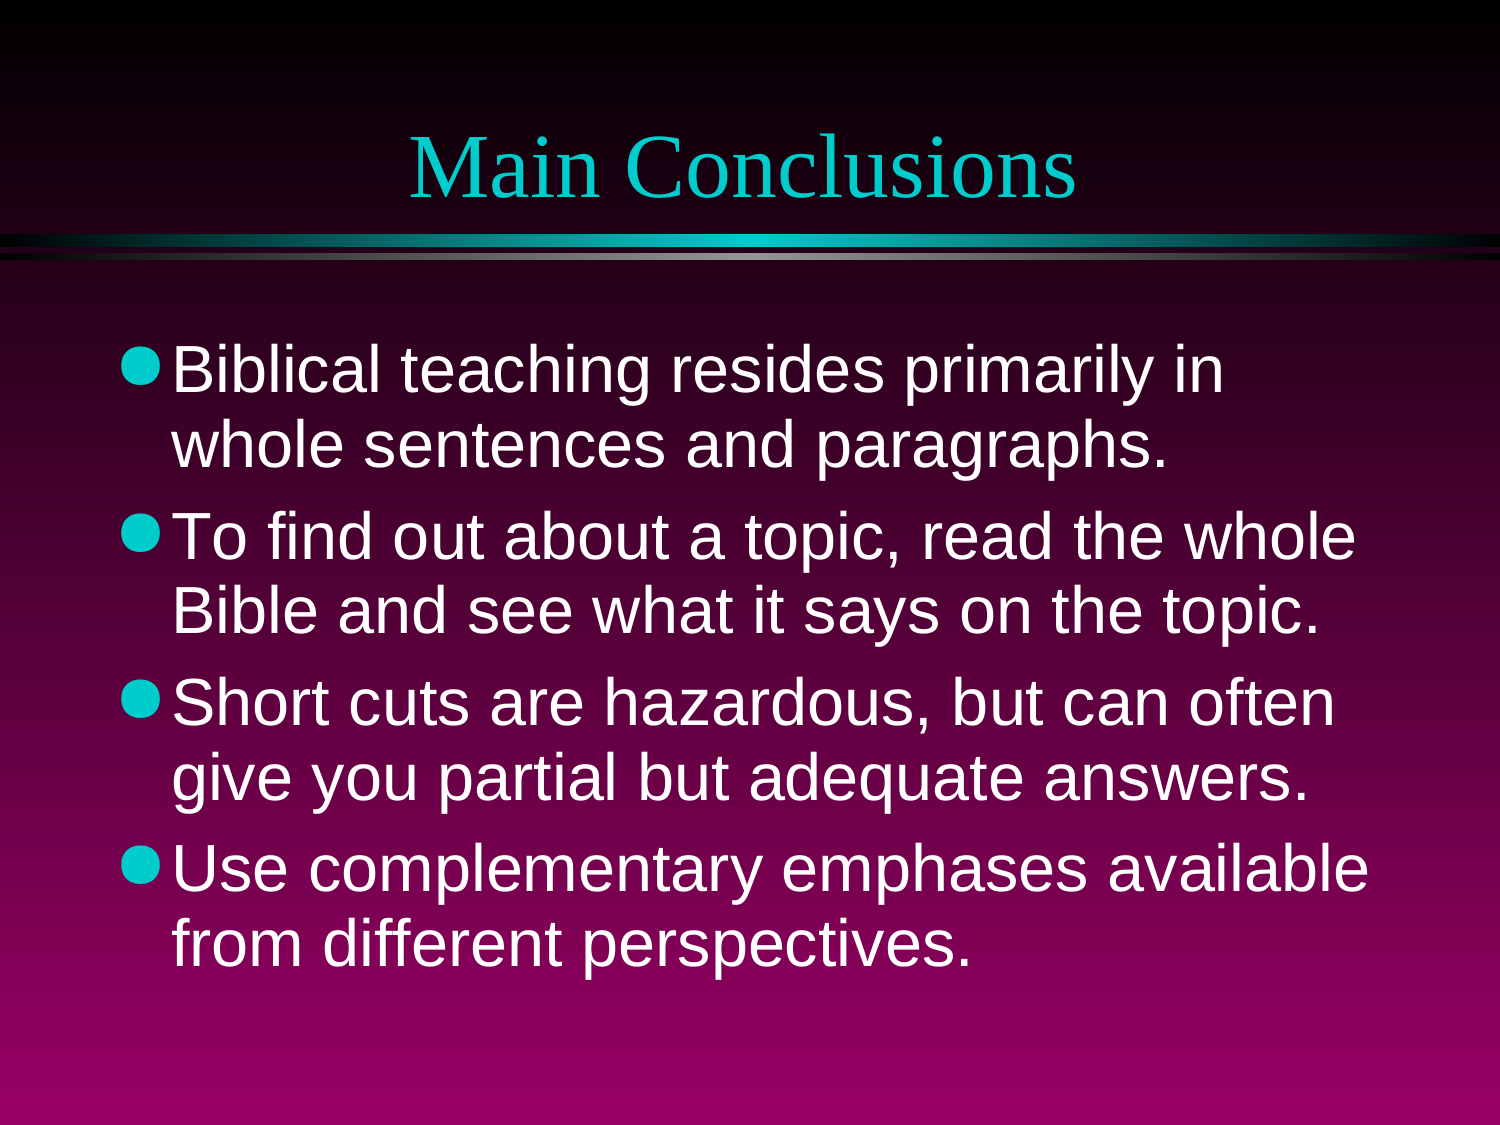

# Main Conclusions
Biblical teaching resides primarily in whole sentences and paragraphs.
To find out about a topic, read the whole Bible and see what it says on the topic.
Short cuts are hazardous, but can often give you partial but adequate answers.
Use complementary emphases available from different perspectives.